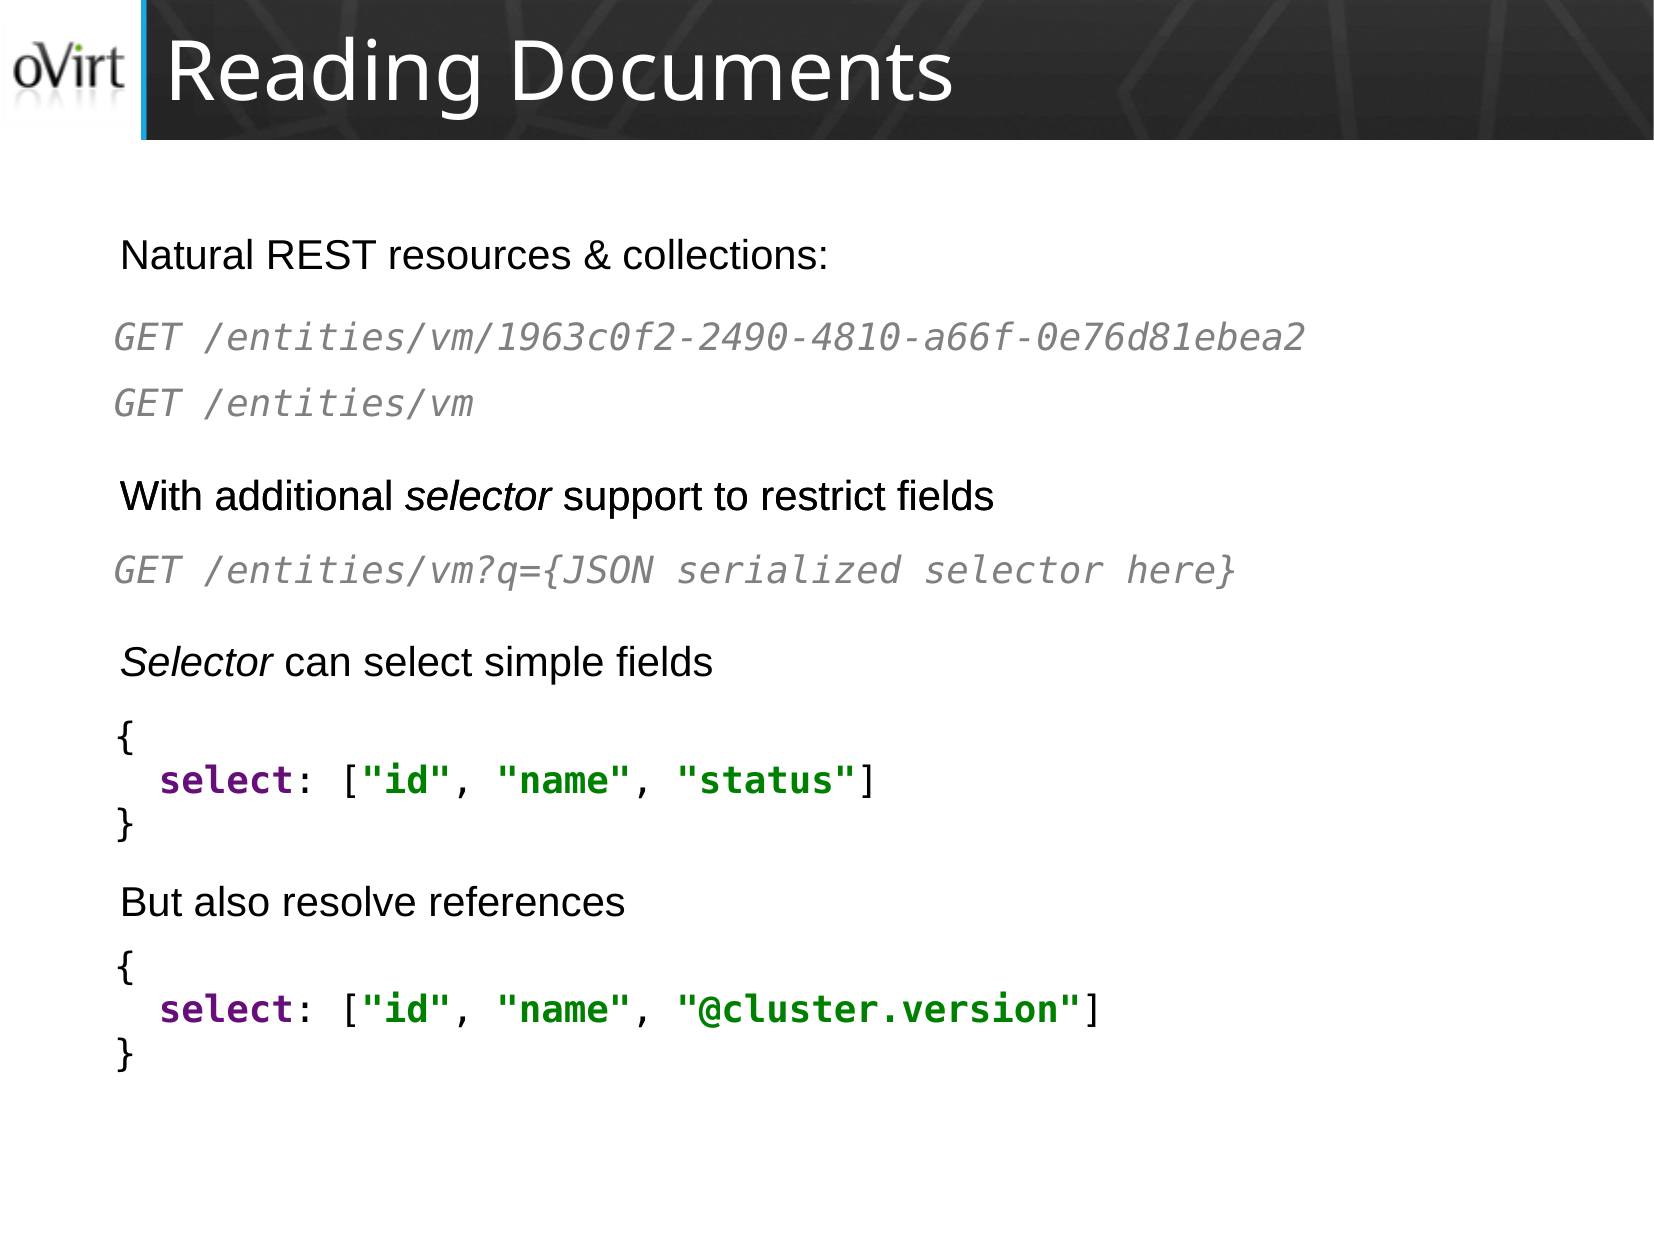

# Reading Documents
Natural REST resources & collections:
GET /entities/vm/1963c0f2-2490-4810-a66f-0e76d81ebea2
GET /entities/vm
With additional selector support to restrict fields
With additional selector support to restrict fields
GET /entities/vm?q={JSON serialized selector here}
Selector can select simple fields
{
 select: ["id", "name", "status"]
}
But also resolve references
{
 select: ["id", "name", "@cluster.version"]
}